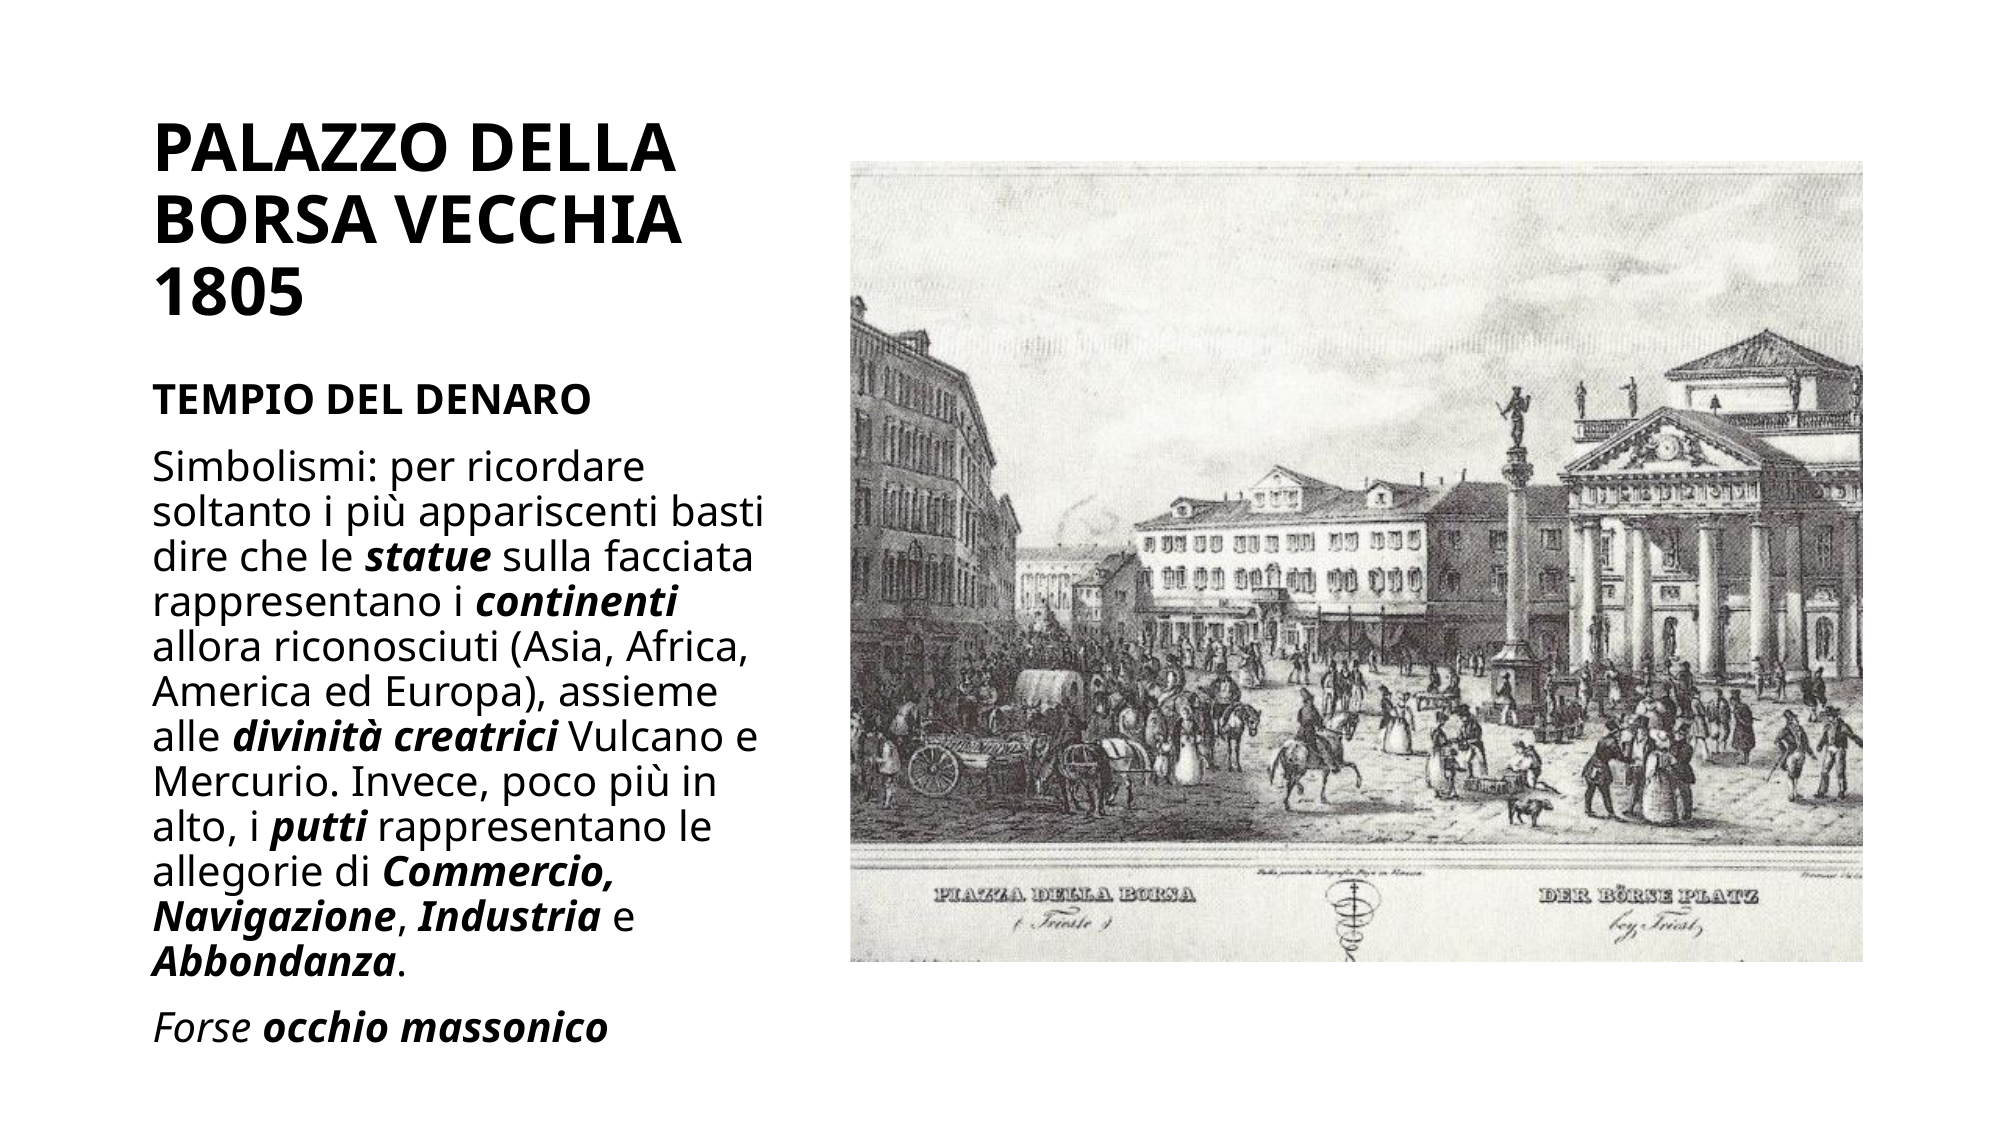

# PALAZZO DELLA BORSA VECCHIA 1805
TEMPIO DEL DENARO
Simbolismi: per ricordare soltanto i più appariscenti basti dire che le statue sulla facciata rappresentano i continenti allora riconosciuti (Asia, Africa, America ed Europa), assieme alle divinità creatrici Vulcano e Mercurio. Invece, poco più in alto, i putti rappresentano le allegorie di Commercio, Navigazione, Industria e Abbondanza.
Forse occhio massonico